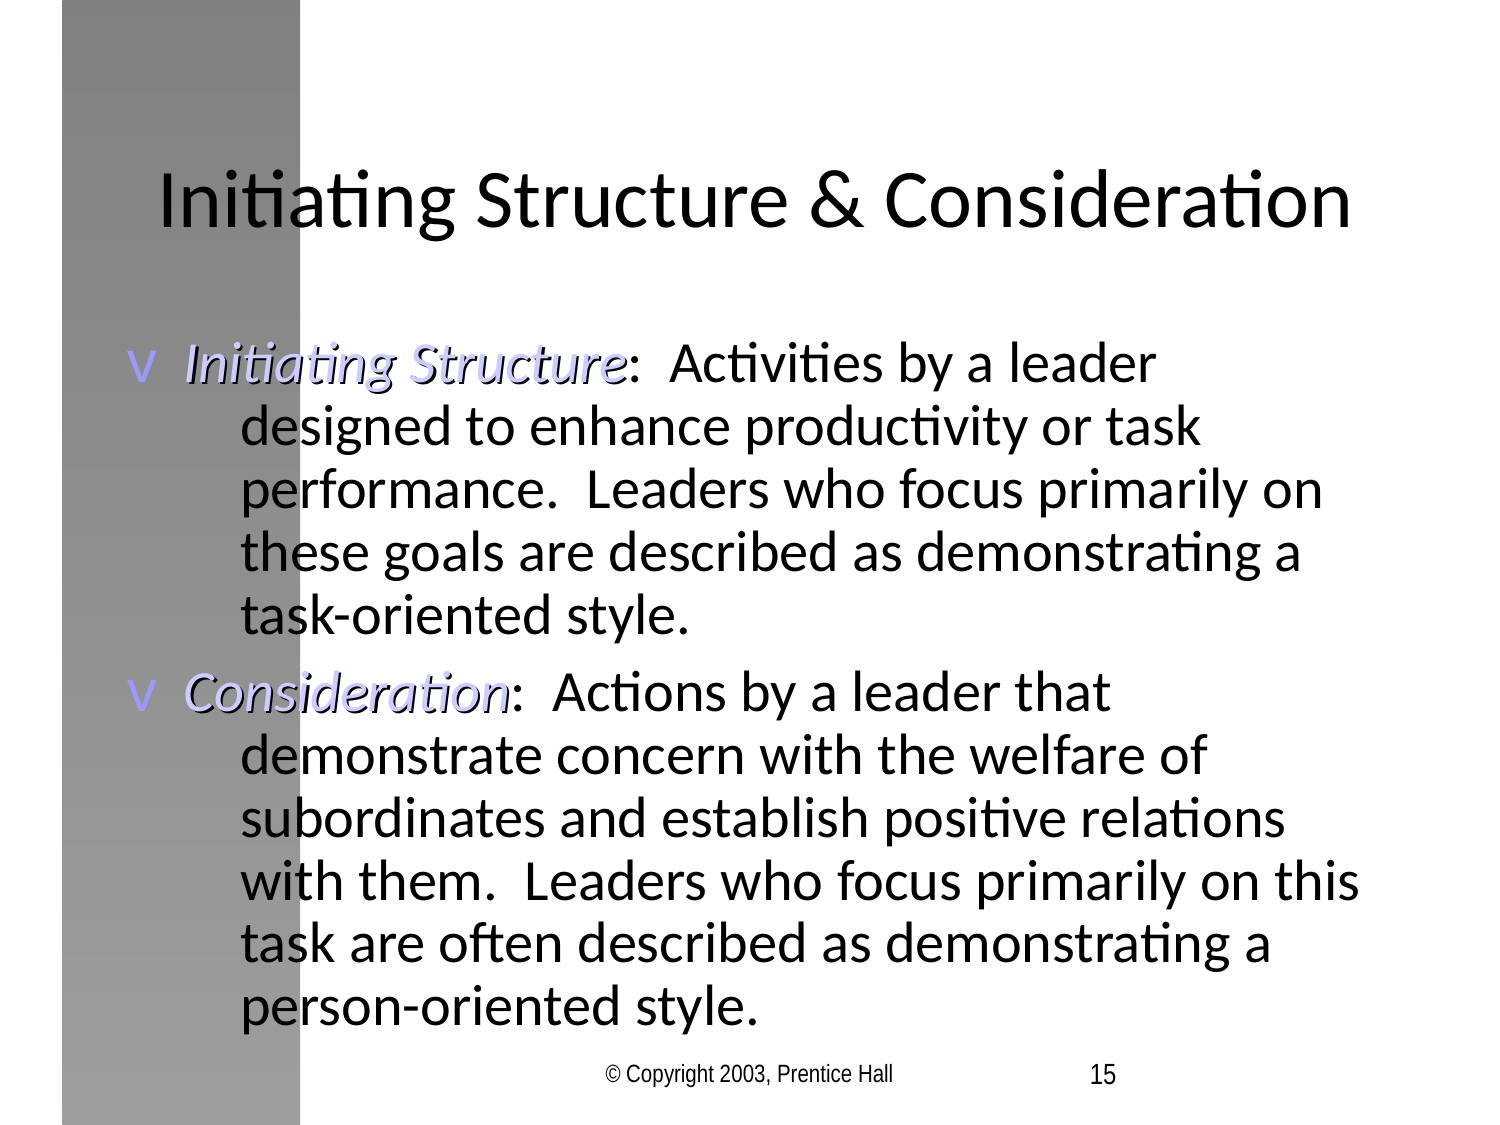

# Initiating Structure & Consideration
Initiating Structure: Activities by a leader designed to enhance productivity or task performance. Leaders who focus primarily on these goals are described as demonstrating a task-oriented style.
Consideration: Actions by a leader that demonstrate concern with the welfare of subordinates and establish positive relations with them. Leaders who focus primarily on this task are often described as demonstrating a person-oriented style.
© Copyright 2003, Prentice Hall